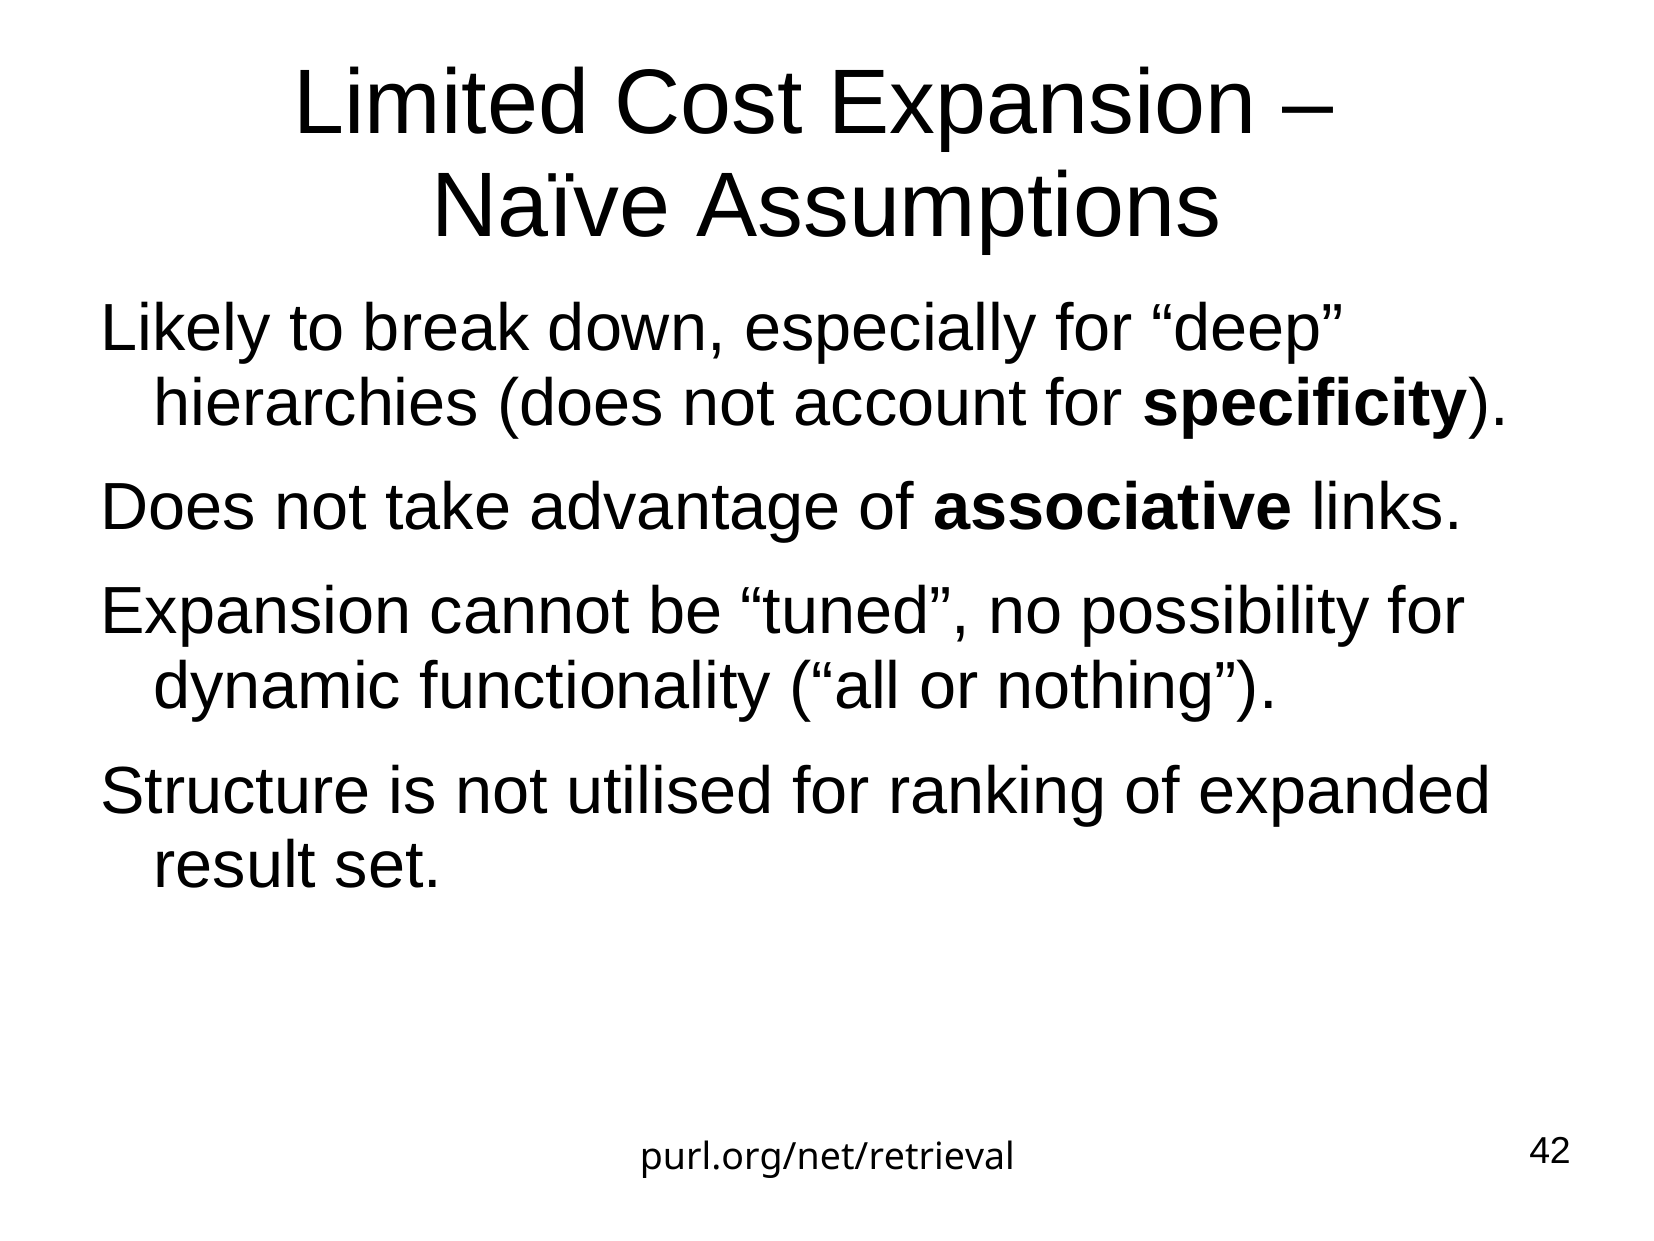

# Limited Cost Expansion – Naïve Assumptions
Likely to break down, especially for “deep” hierarchies (does not account for specificity).
Does not take advantage of associative links.
Expansion cannot be “tuned”, no possibility for dynamic functionality (“all or nothing”).
Structure is not utilised for ranking of expanded result set.
purl.org/net/retrieval
42